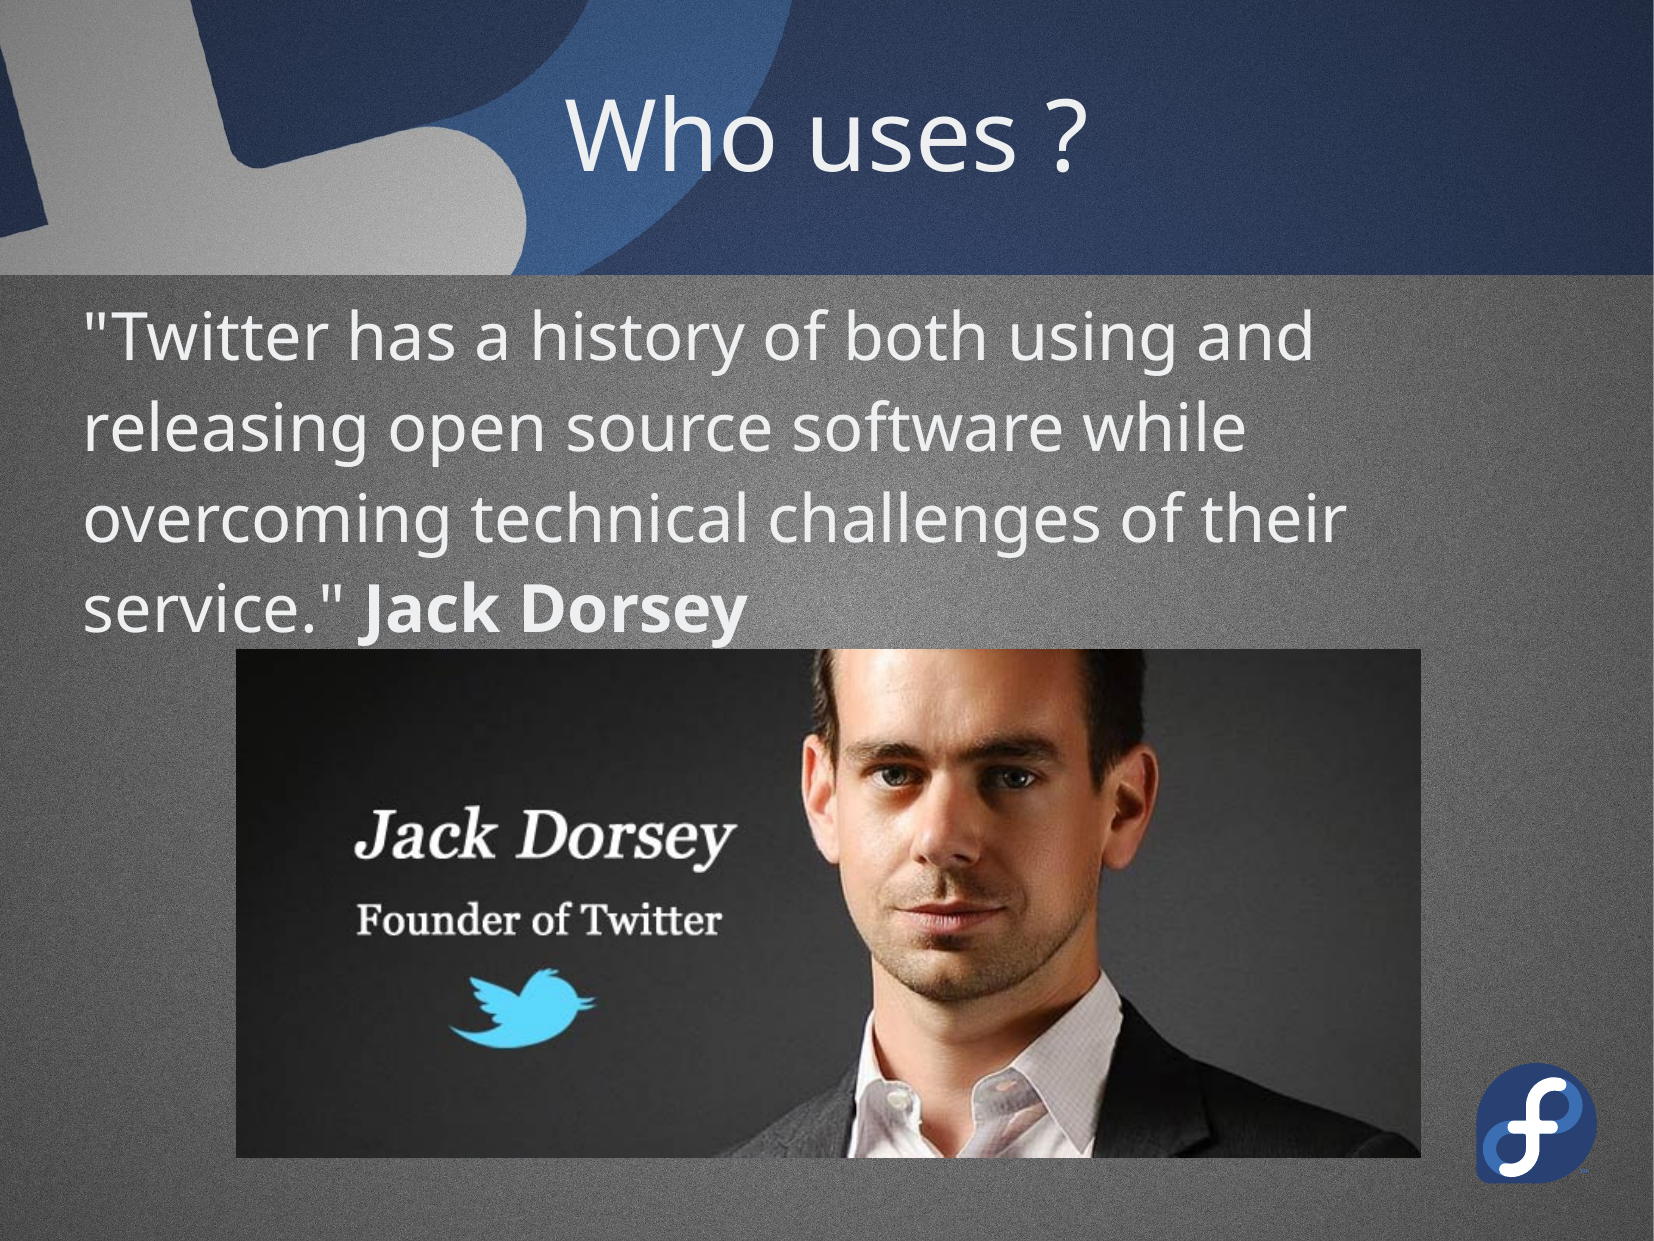

# Who uses ?
"Twitter has a history of both using and releasing open source software while overcoming technical challenges of their service." Jack Dorsey